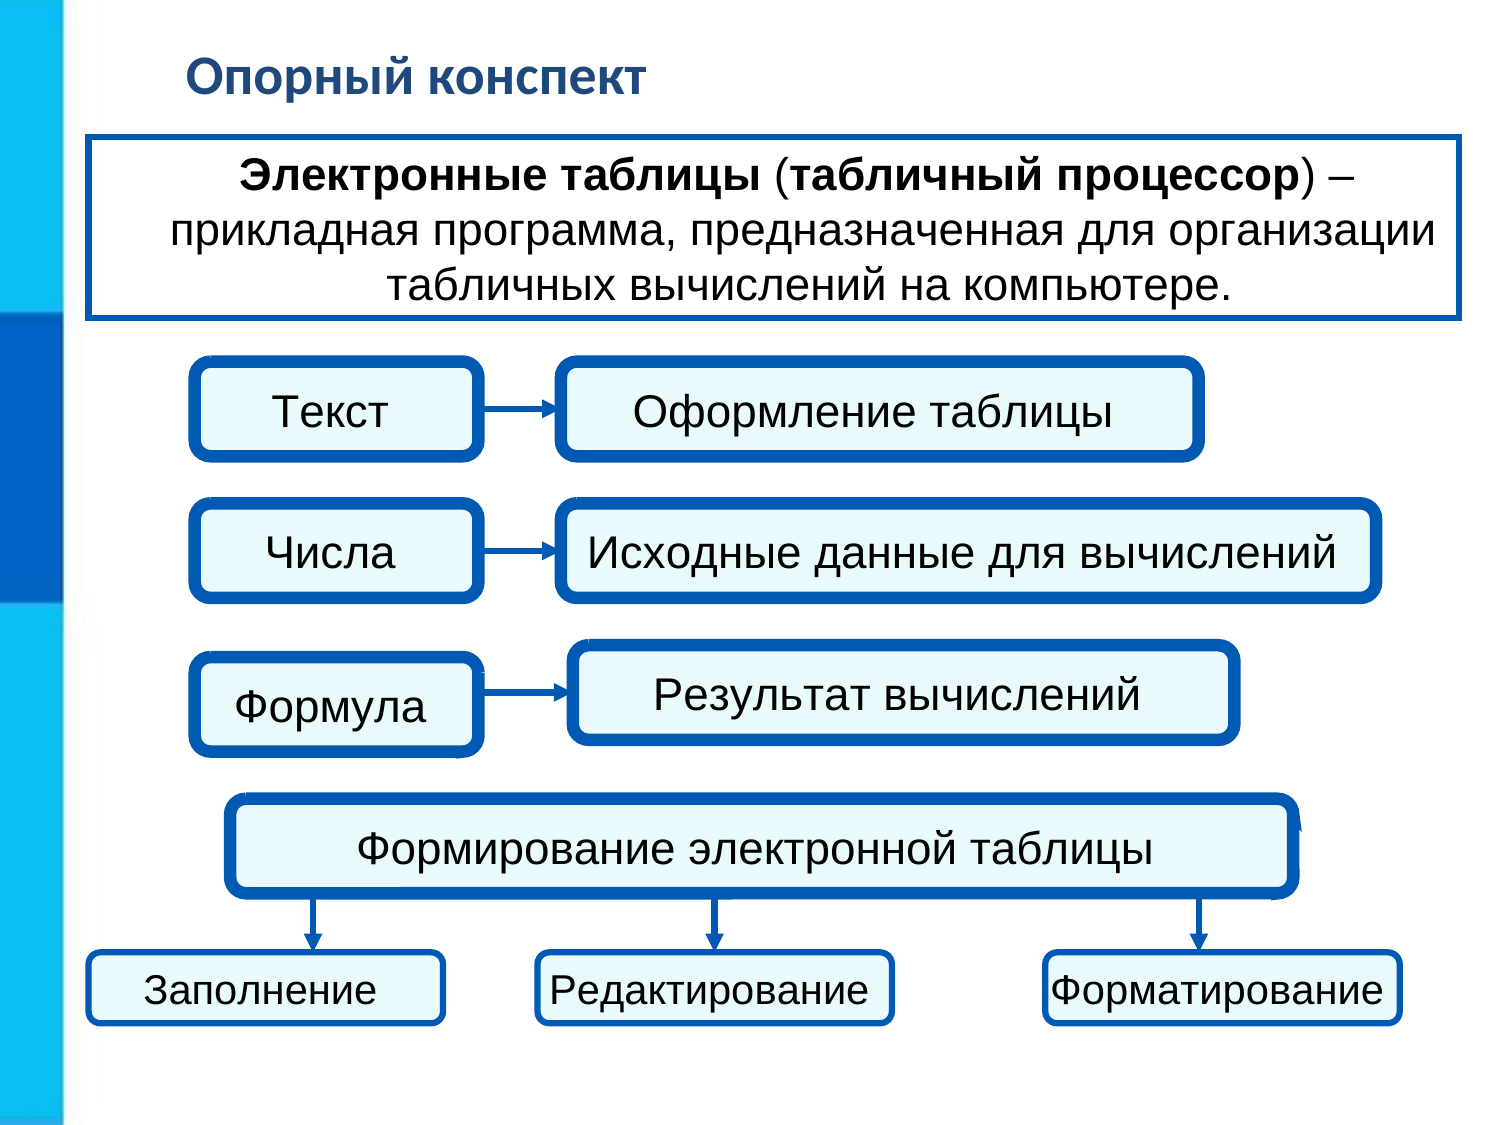

Опорный конспект
Электронные таблицы (табличный процессор) –
прикладная программа, предназначенная для организации
 табличных вычислений на компьютере.
Текст
Оформление таблицы
Числа
Исходные данные для вычислений
Результат вычислений
Формула
Формирование электронной таблицы
Заполнение
Редактирование
Форматирование